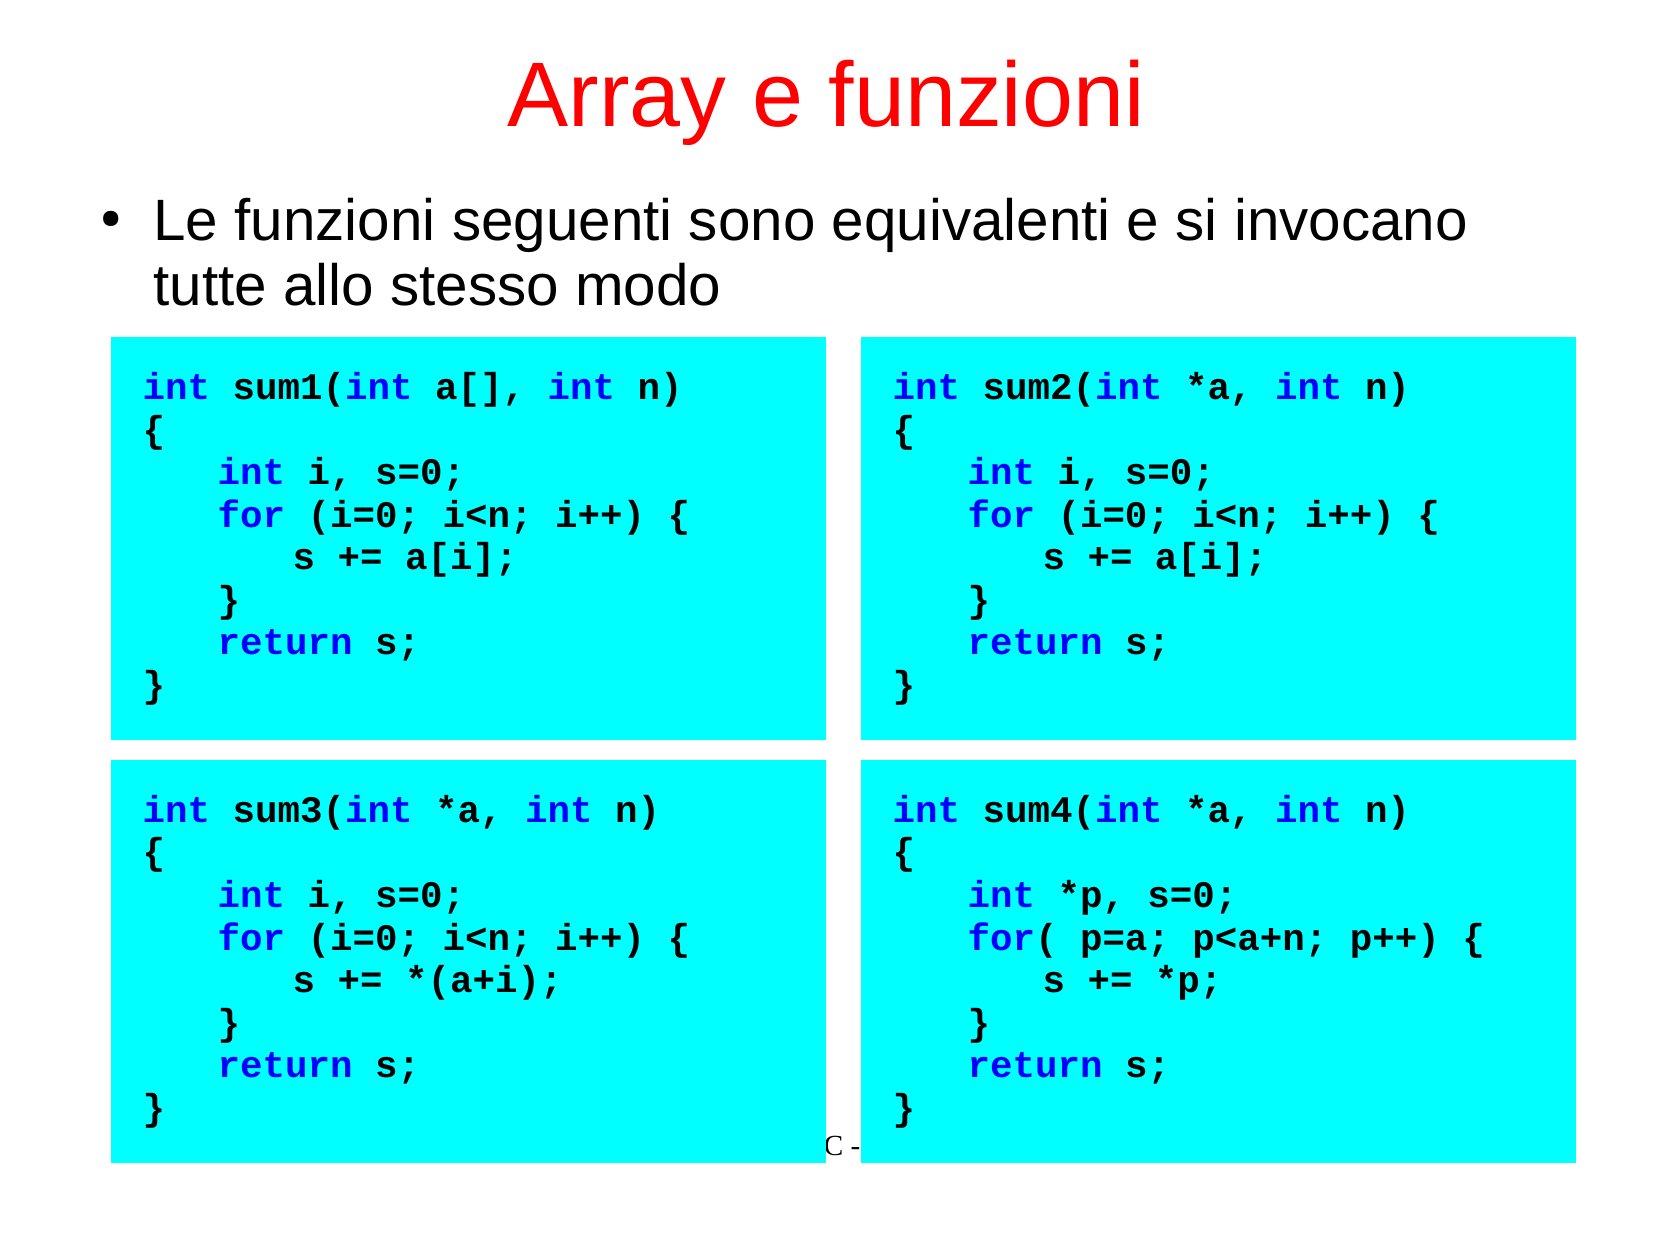

# Array e funzioni
Le funzioni seguenti sono equivalenti e si invocano tutte allo stesso modo
int sum1(int a[], int n)
{
	int i, s=0;
	for (i=0; i<n; i++) {
		s += a[i];
	}
	return s;
}
int sum2(int *a, int n)
{
	int i, s=0;
	for (i=0; i<n; i++) {
		s += a[i];
	}
	return s;
}
int sum3(int *a, int n)
{
	int i, s=0;
	for (i=0; i<n; i++) {
		s += *(a+i);
	}
	return s;
}
int sum4(int *a, int n)
{
	int *p, s=0;
	for( p=a; p<a+n; p++) {
		s += *p;
	}
	return s;
}
Linguaggio C - puntatori
42